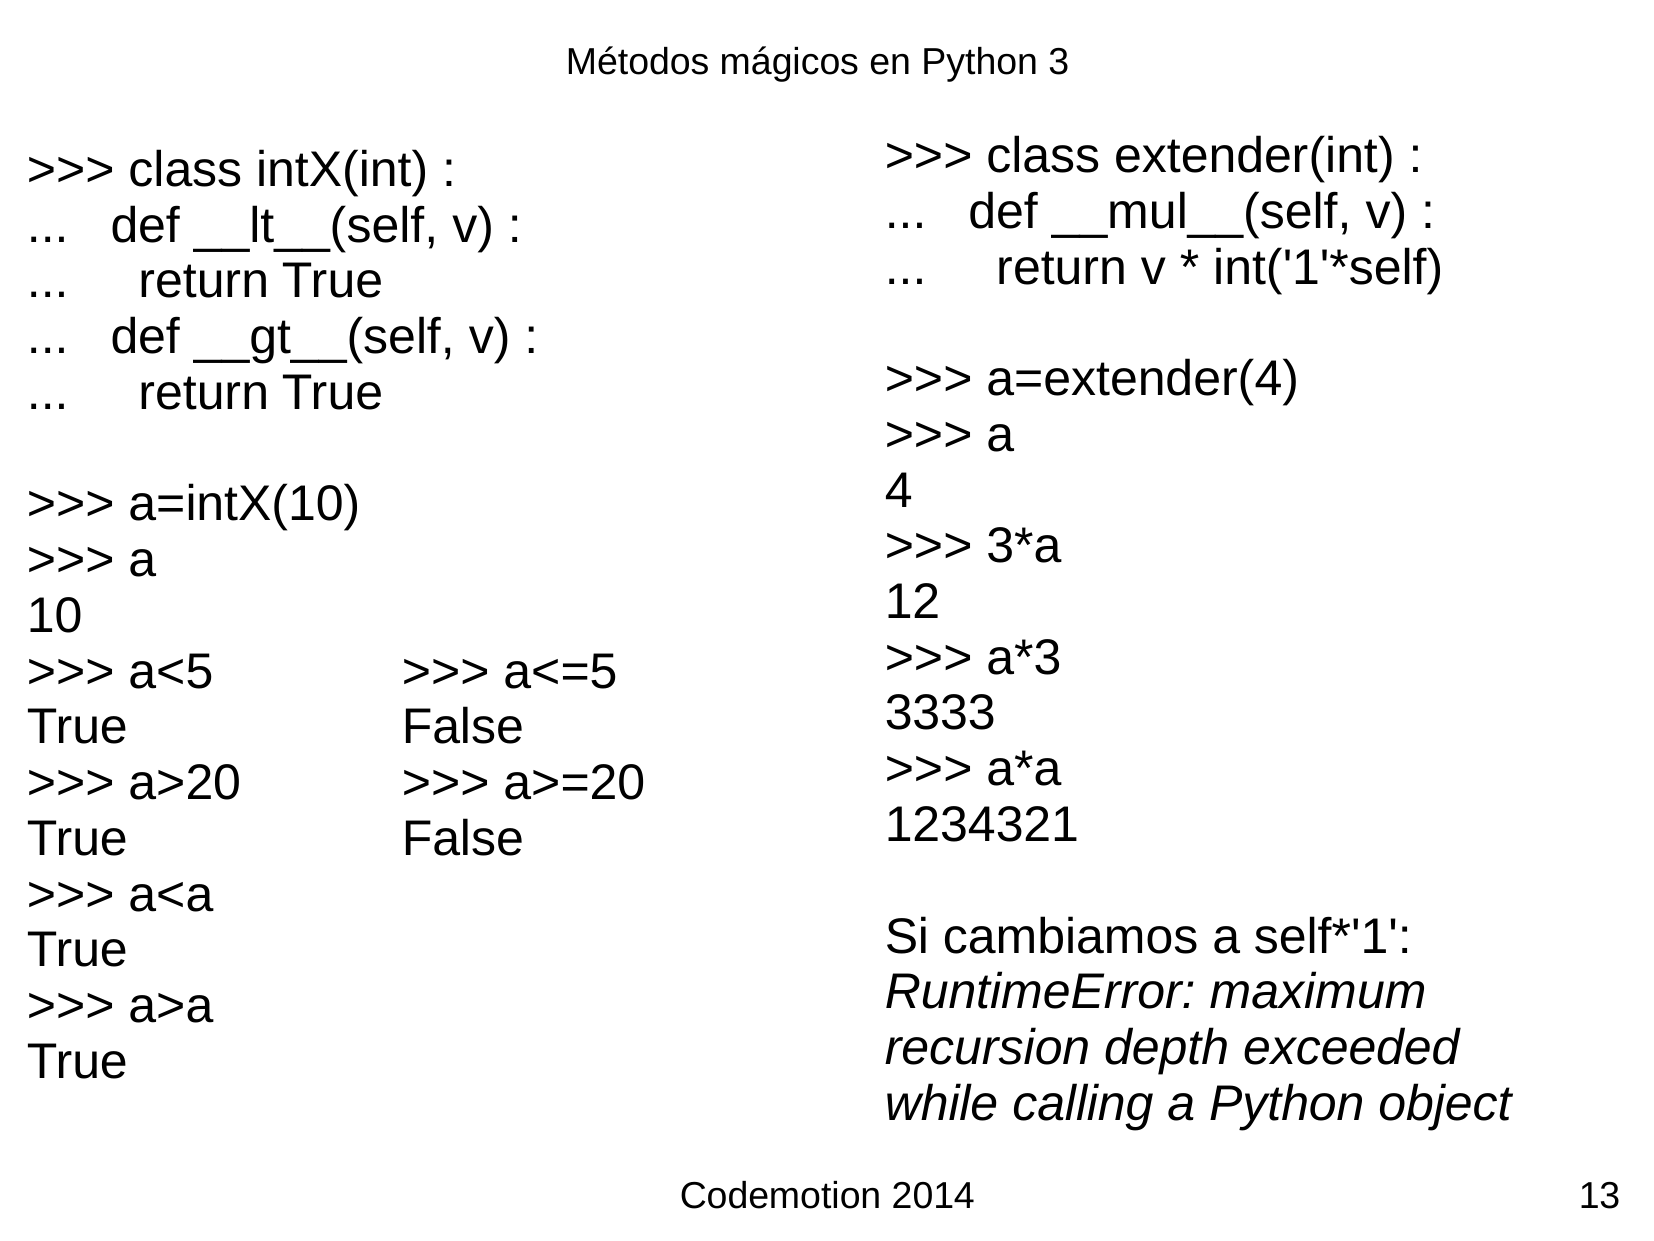

# >>> class intX(int) :
... def __lt__(self, v) :
... return True
... def __gt__(self, v) :
... return True
>>> a=intX(10)
>>> a
10
>>> a<5			>>> a<=5
True				False
>>> a>20			>>> a>=20
True				False
>>> a<a
True
>>> a>a
True
Métodos mágicos en Python 3
>>> class extender(int) :
... def __mul__(self, v) :
... return v * int('1'*self)
>>> a=extender(4)
>>> a
4
>>> 3*a
12
>>> a*3
3333
>>> a*a
1234321
Si cambiamos a self*'1':
RuntimeError: maximum recursion depth exceeded while calling a Python object
Codemotion 2014
13